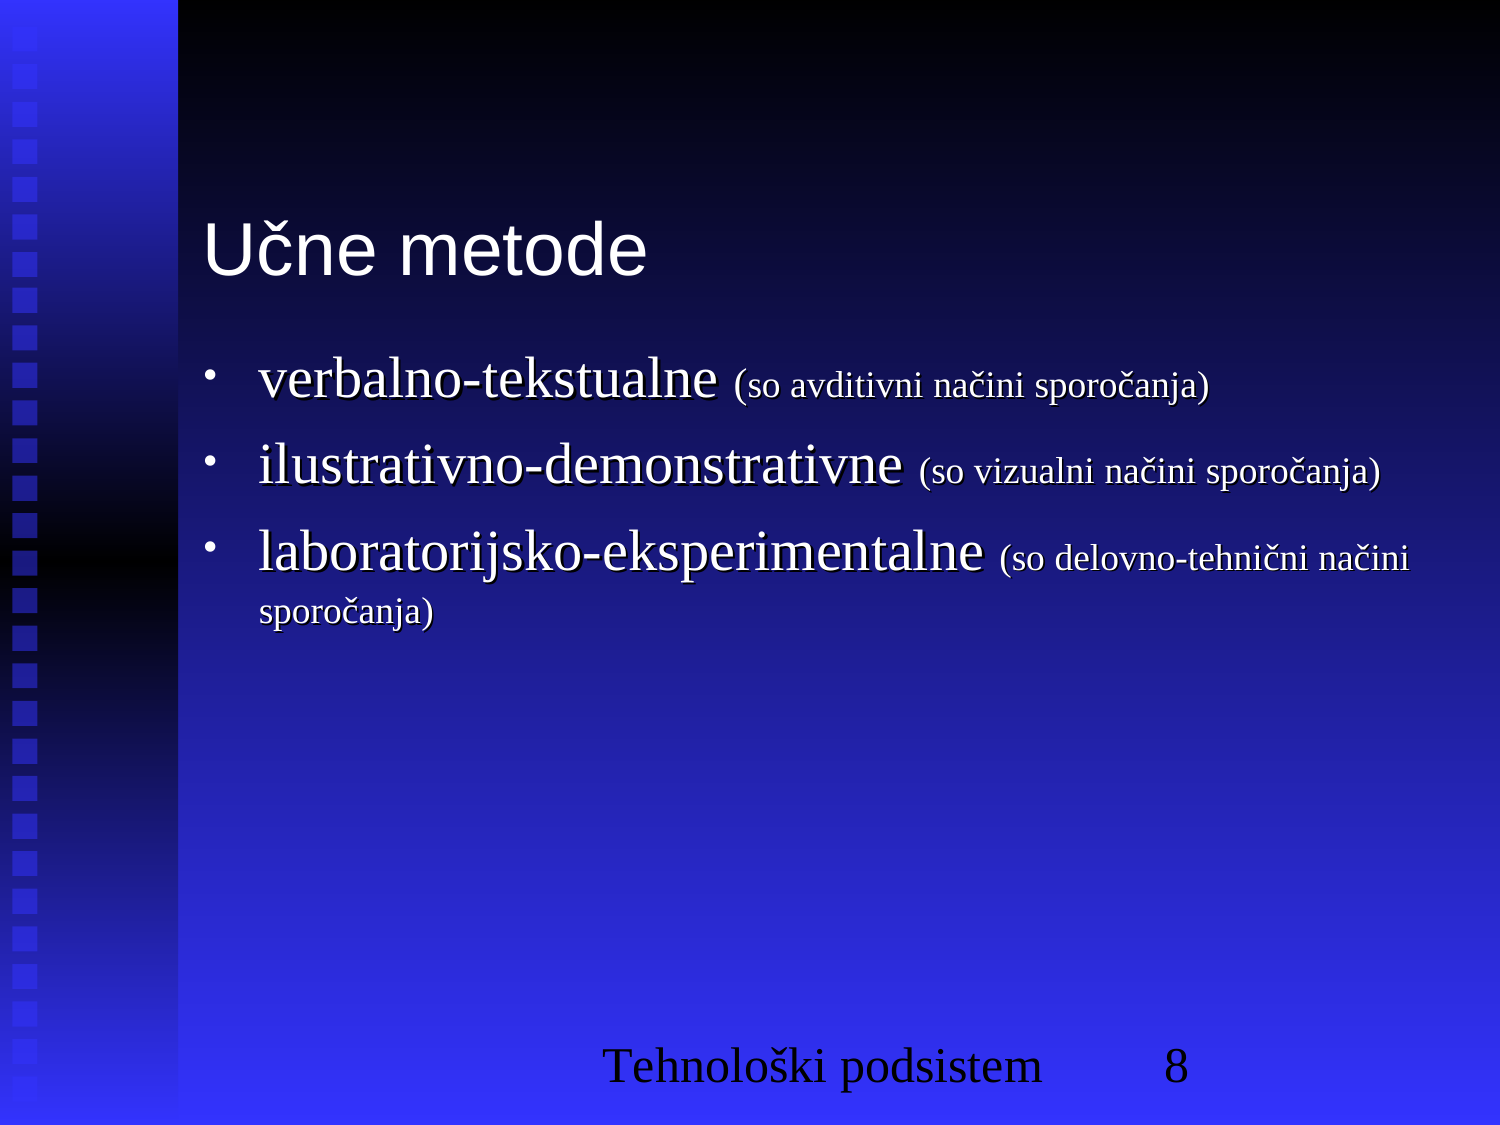

# Učne metode
verbalno-tekstualne (so avditivni načini sporočanja)
ilustrativno-demonstrativne (so vizualni načini sporočanja)
laboratorijsko-eksperimentalne (so delovno-tehnični načini sporočanja)
Tehnološki podsistem
8